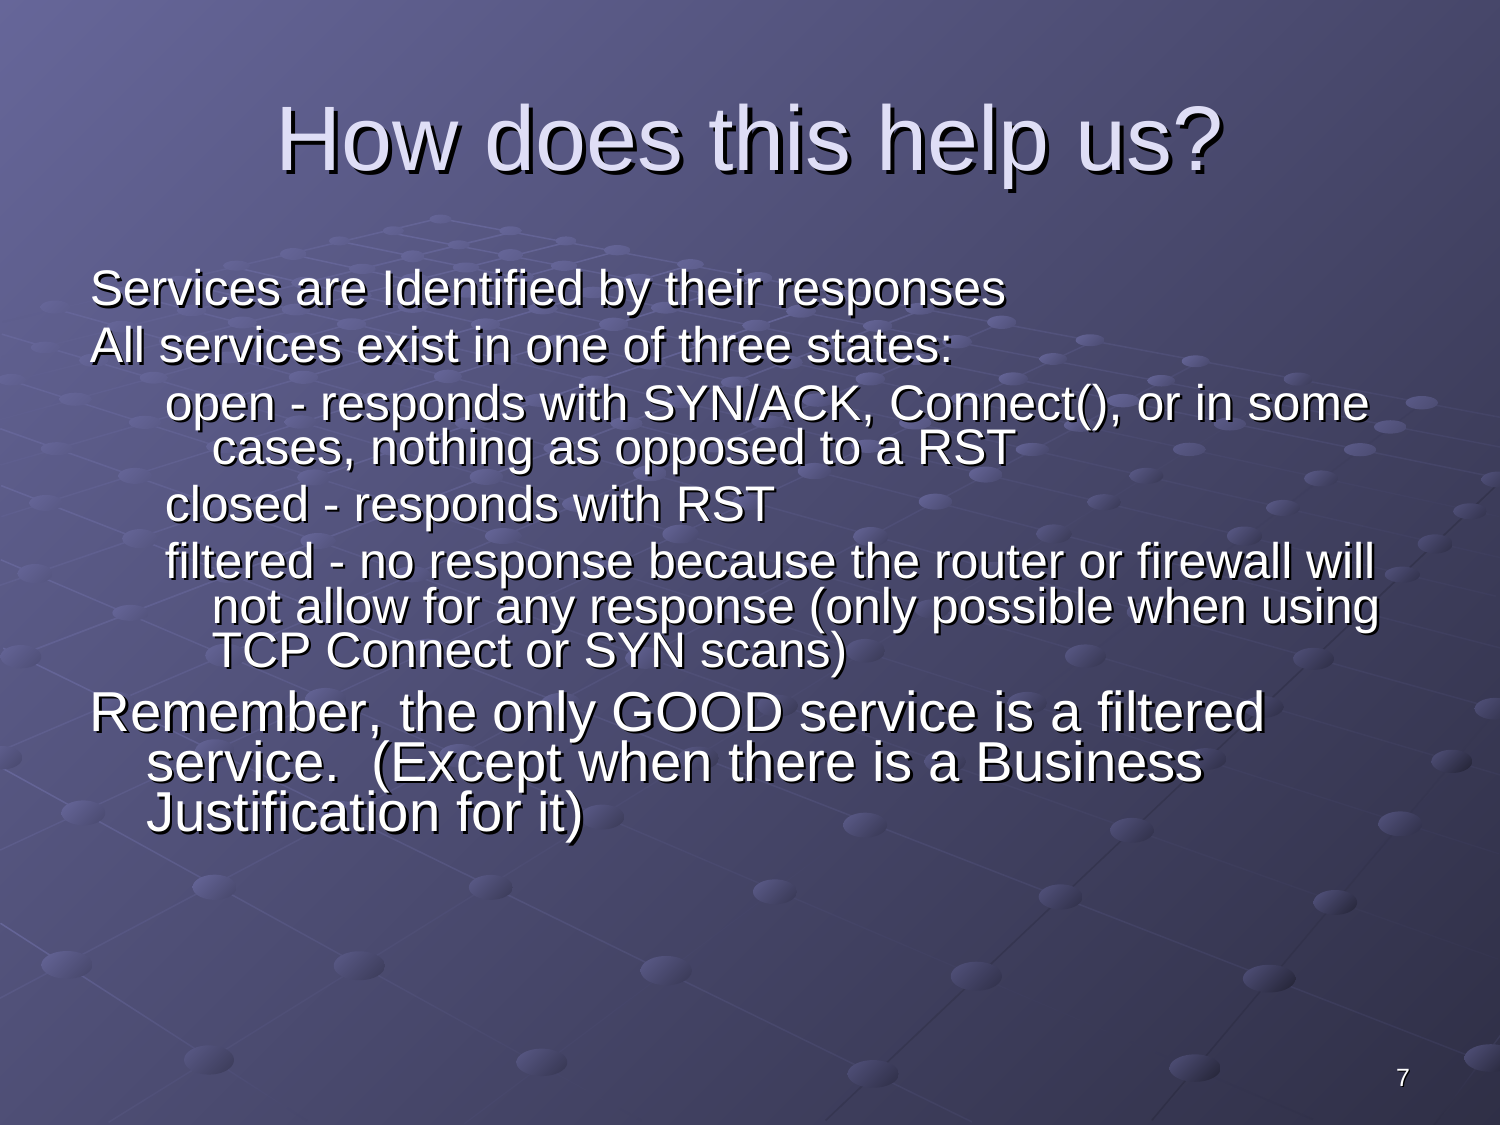

# How does this help us?
Services are Identified by their responses
All services exist in one of three states:
open - responds with SYN/ACK, Connect(), or in some cases, nothing as opposed to a RST
closed - responds with RST
filtered - no response because the router or firewall will not allow for any response (only possible when using TCP Connect or SYN scans)
Remember, the only GOOD service is a filtered service. (Except when there is a Business Justification for it)
7